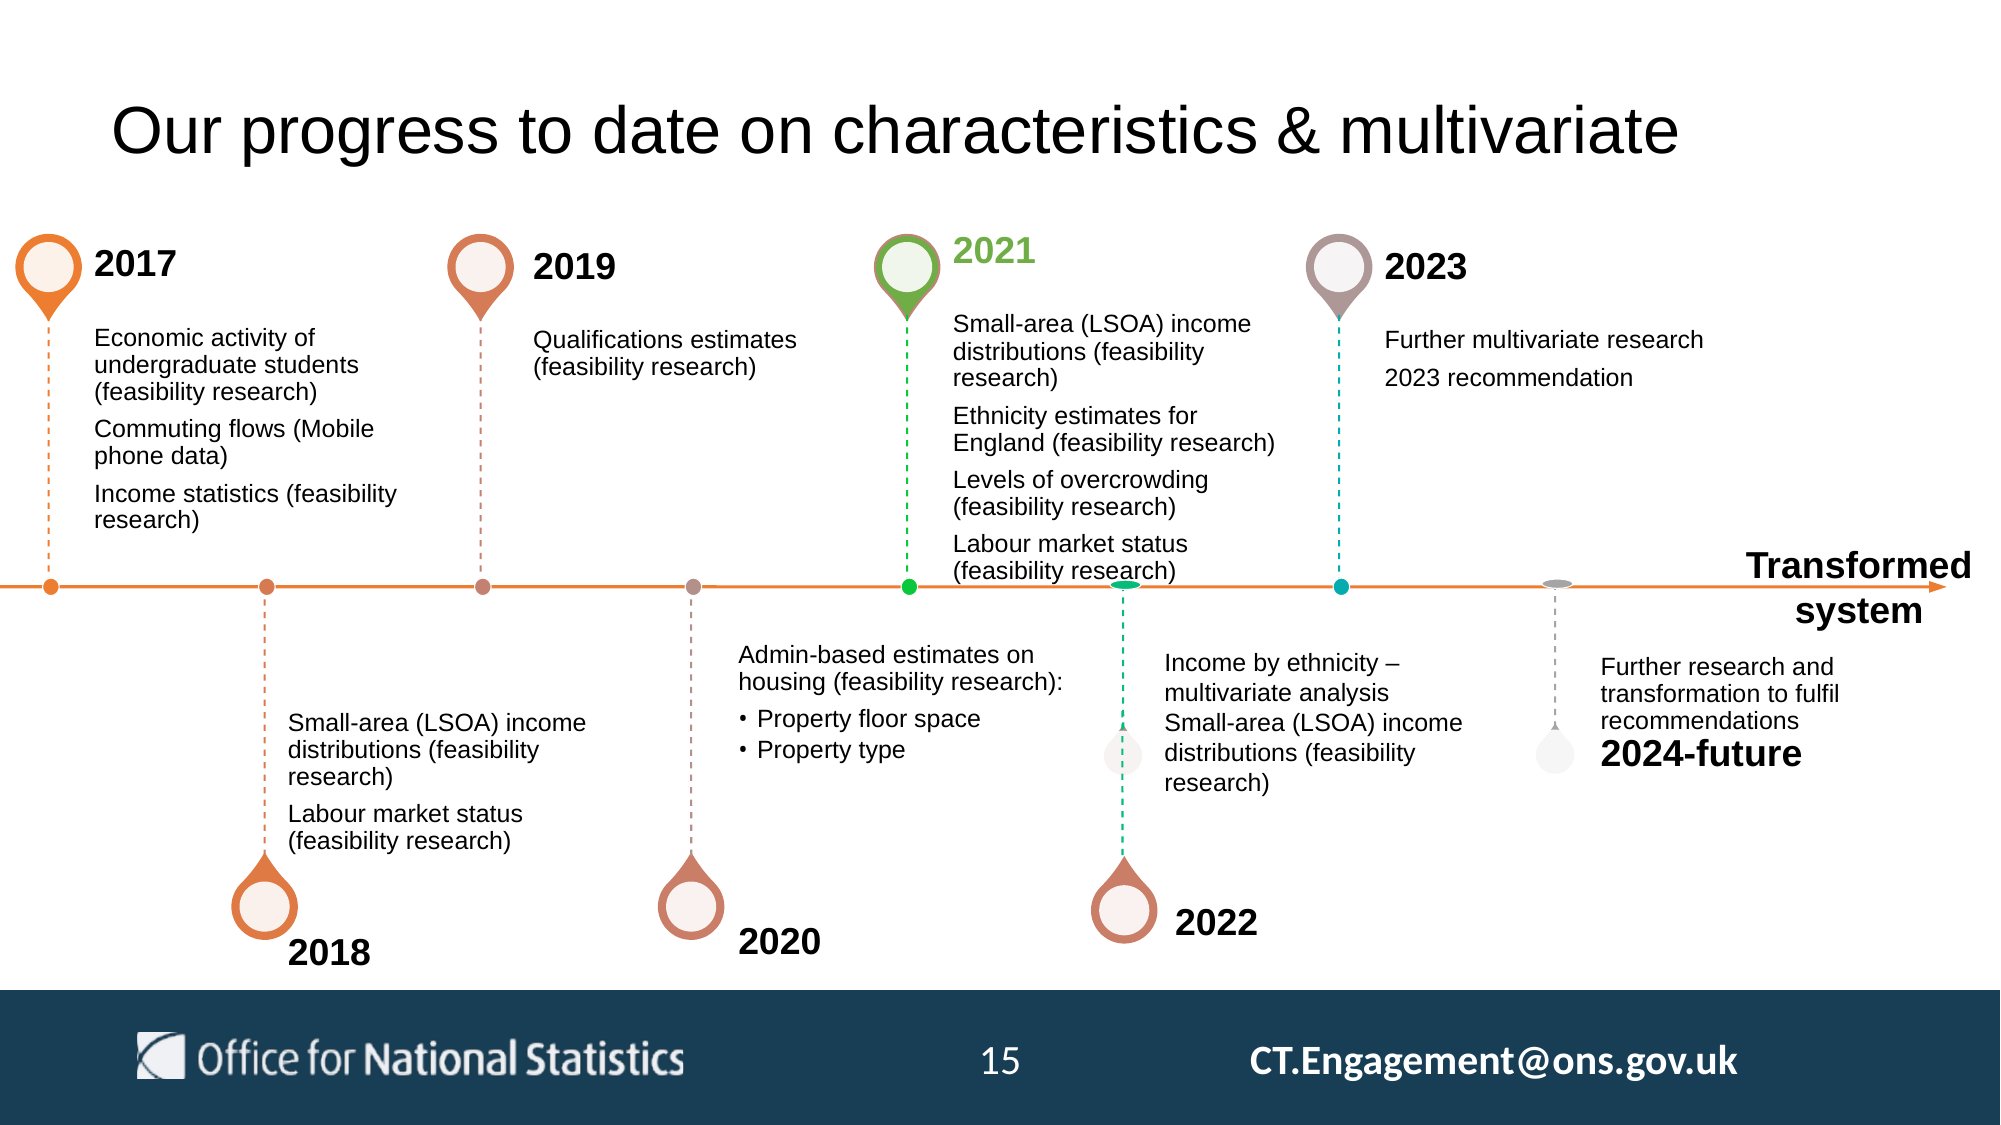

# Our progress to date on characteristics & multivariate
2021
2017
2019
2023
Small-area (LSOA) income distributions (feasibility research)
Ethnicity estimates for England (feasibility research)
Levels of overcrowding (feasibility research)
Labour market status (feasibility research)
Economic activity of undergraduate students (feasibility research)
Commuting flows (Mobile phone data)
Income statistics (feasibility research)
Qualifications estimates (feasibility research)
Further multivariate research
2023 recommendation
Further research and transformation to fulfil recommendations
Admin-based estimates on housing (feasibility research):
Property floor space
Property type
Small-area (LSOA) income distributions (feasibility research)
Labour market status (feasibility research)
2024-future
2022
2020
2018
Transformed system
Income by ethnicity – multivariate analysis
Small-area (LSOA) income distributions (feasibility research)
CT.Engagement@ons.gov.uk